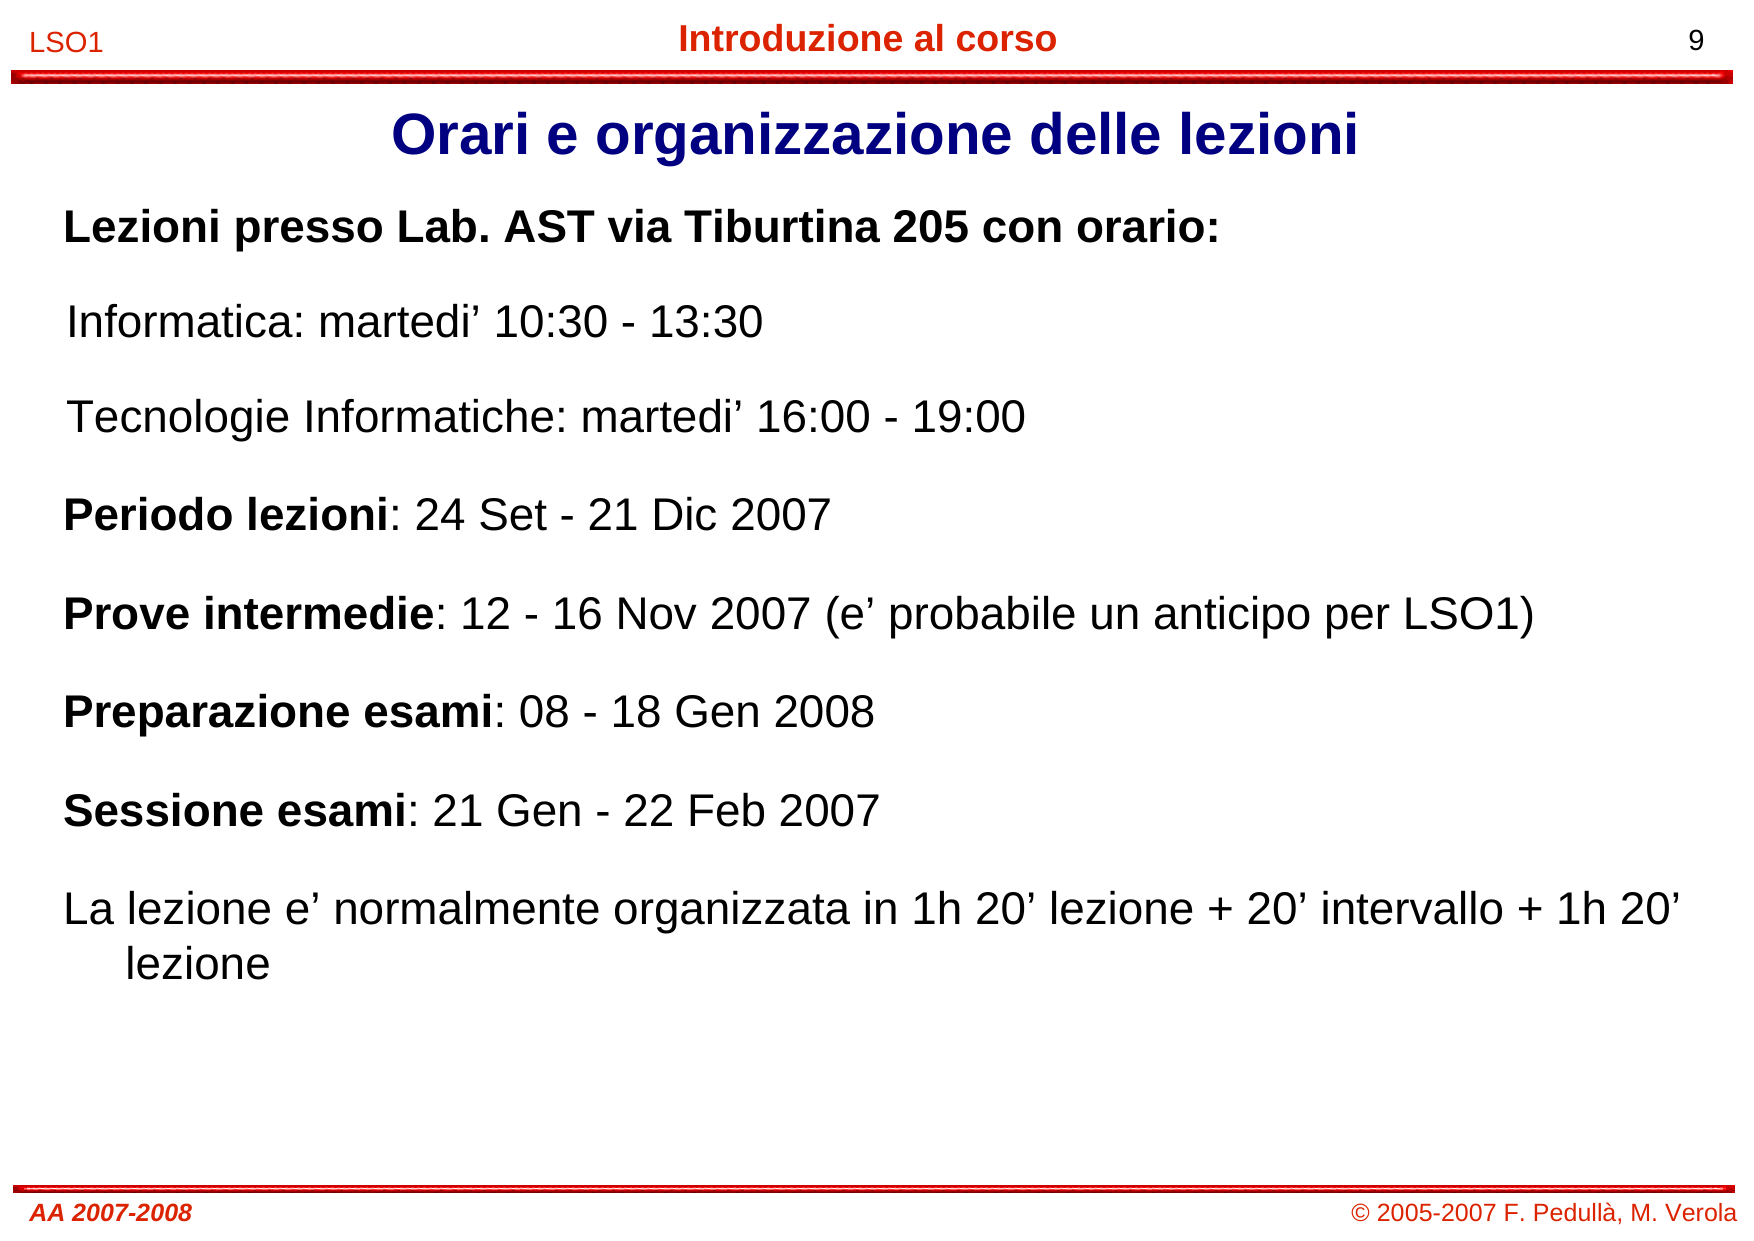

Orari e organizzazione delle lezioni
# Lezioni presso Lab. AST via Tiburtina 205 con orario:
Informatica: martedi’ 10:30 - 13:30
Tecnologie Informatiche: martedi’ 16:00 - 19:00
Periodo lezioni: 24 Set - 21 Dic 2007
Prove intermedie: 12 - 16 Nov 2007 (e’ probabile un anticipo per LSO1)
Preparazione esami: 08 - 18 Gen 2008
Sessione esami: 21 Gen - 22 Feb 2007
La lezione e’ normalmente organizzata in 1h 20’ lezione + 20’ intervallo + 1h 20’ lezione